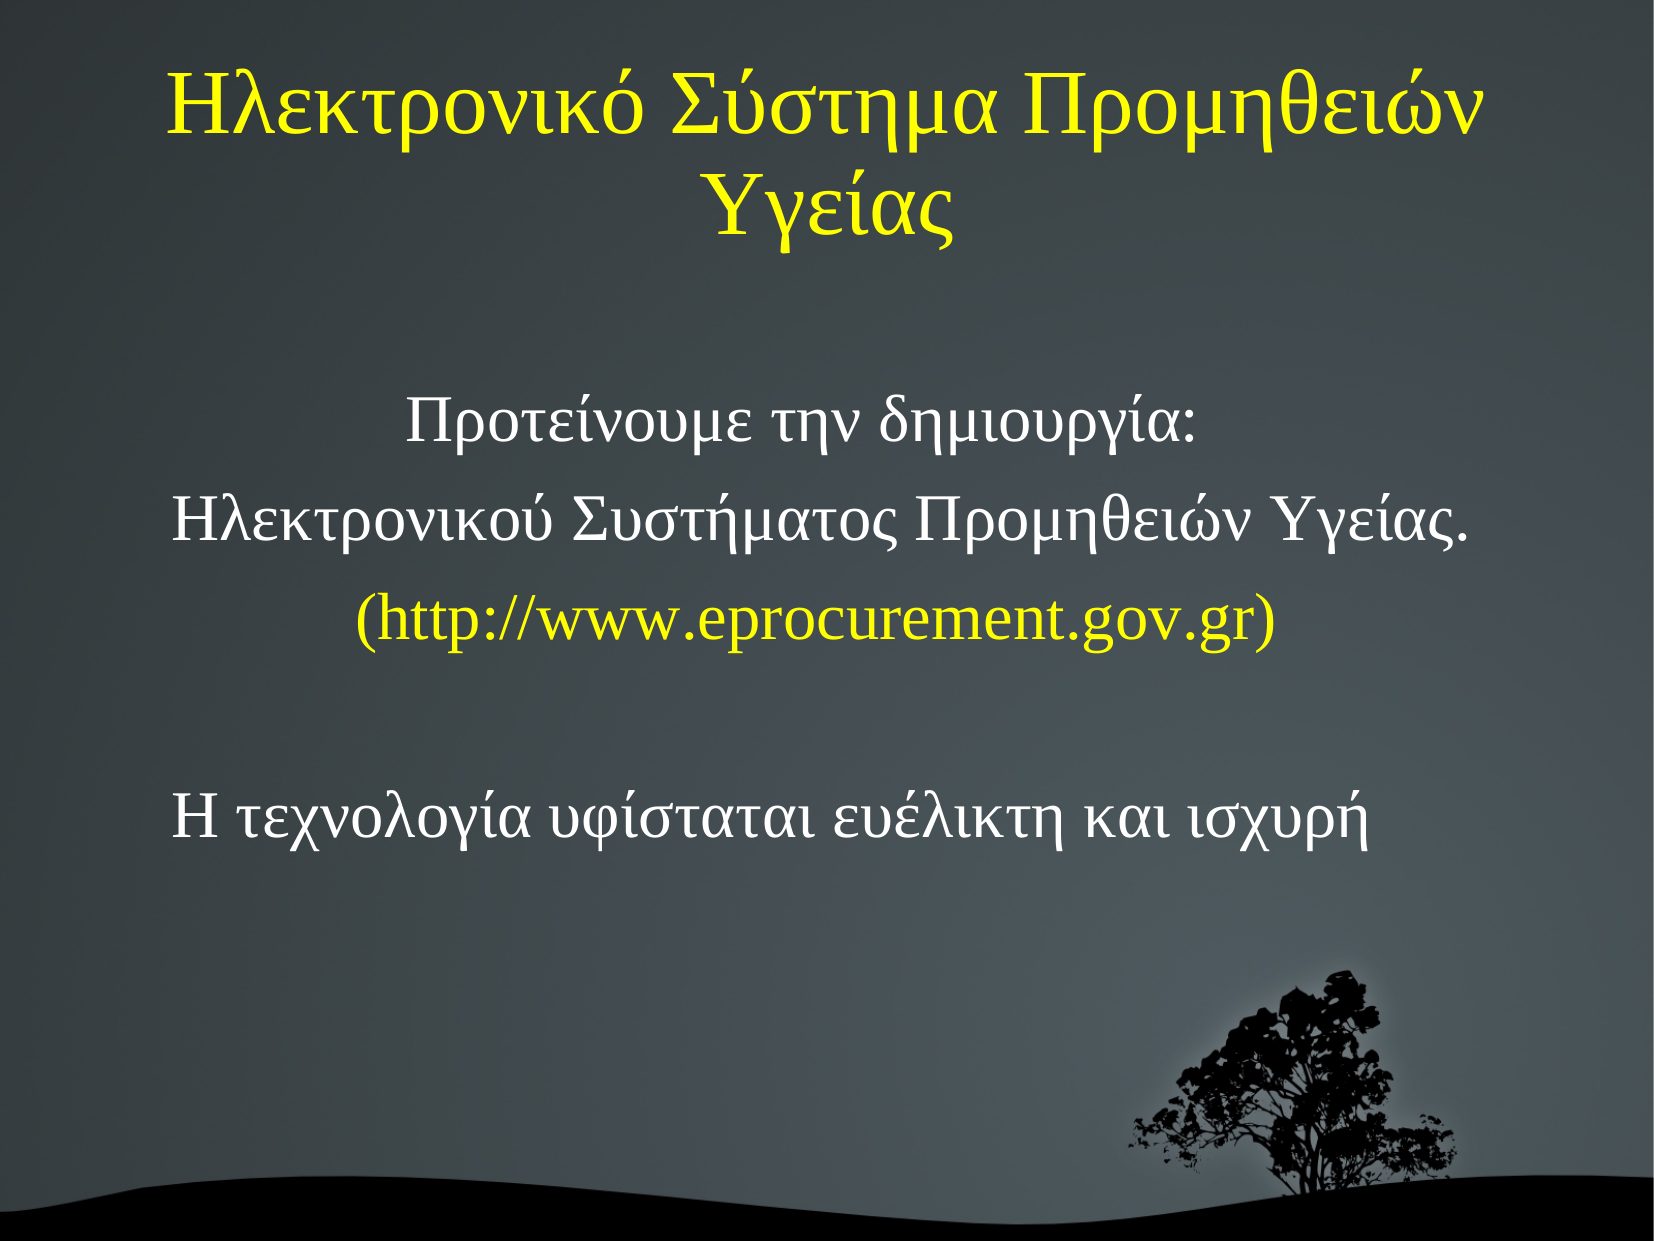

# Ηλεκτρονικό Σύστημα Προμηθειών Υγείας
 Προτείνουμε την δημιουργία:
 Ηλεκτρονικού Συστήματος Προμηθειών Υγείας.
 (http://www.eprocurement.gov.gr)
 Η τεχνολογία υφίσταται ευέλικτη και ισχυρή